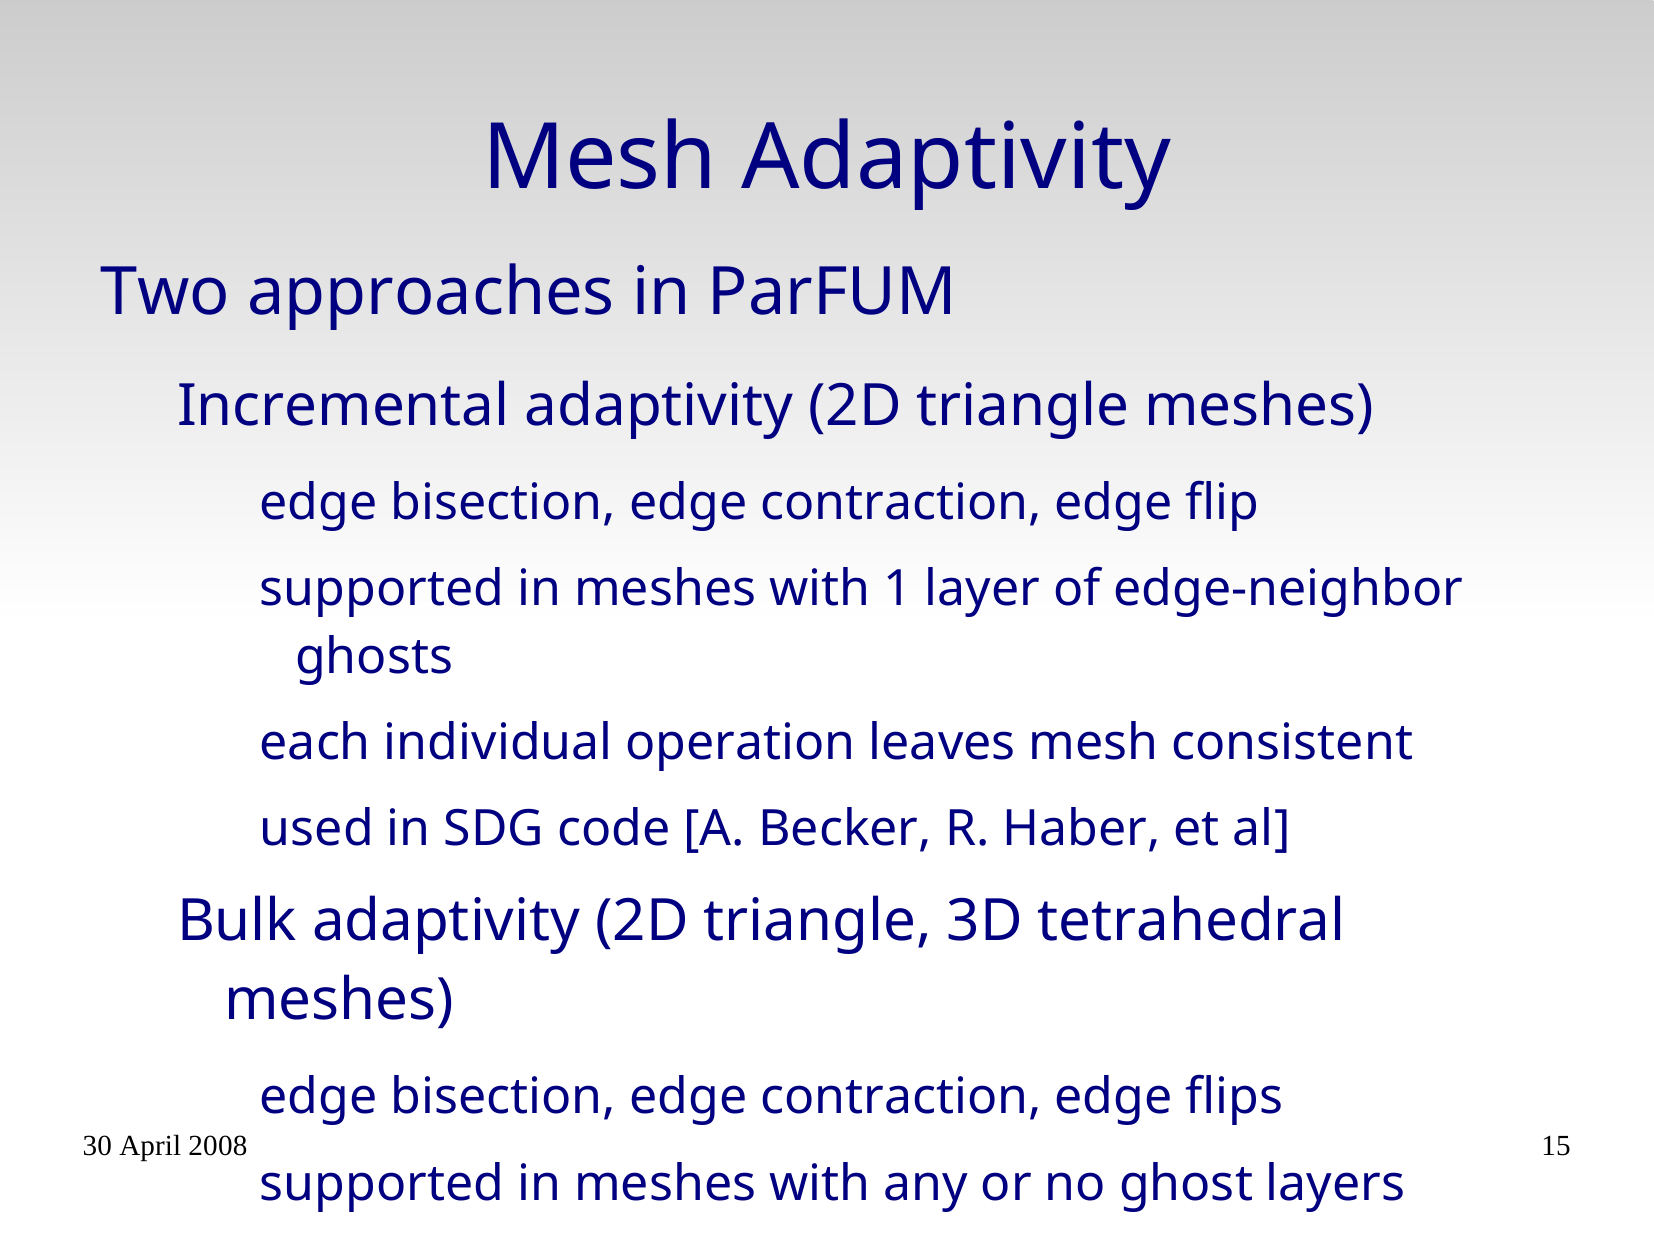

# Mesh Adaptivity
Two approaches in ParFUM
Incremental adaptivity (2D triangle meshes)
edge bisection, edge contraction, edge flip
supported in meshes with 1 layer of edge-neighbor ghosts
each individual operation leaves mesh consistent
used in SDG code [A. Becker, R. Haber, et al]
Bulk adaptivity (2D triangle, 3D tetrahedral meshes)
edge bisection, edge contraction, edge flips
supported in meshes with any or no ghost layers
operations performed in bulk; ghosts and adjacencies updated at end
30 April 2008
15